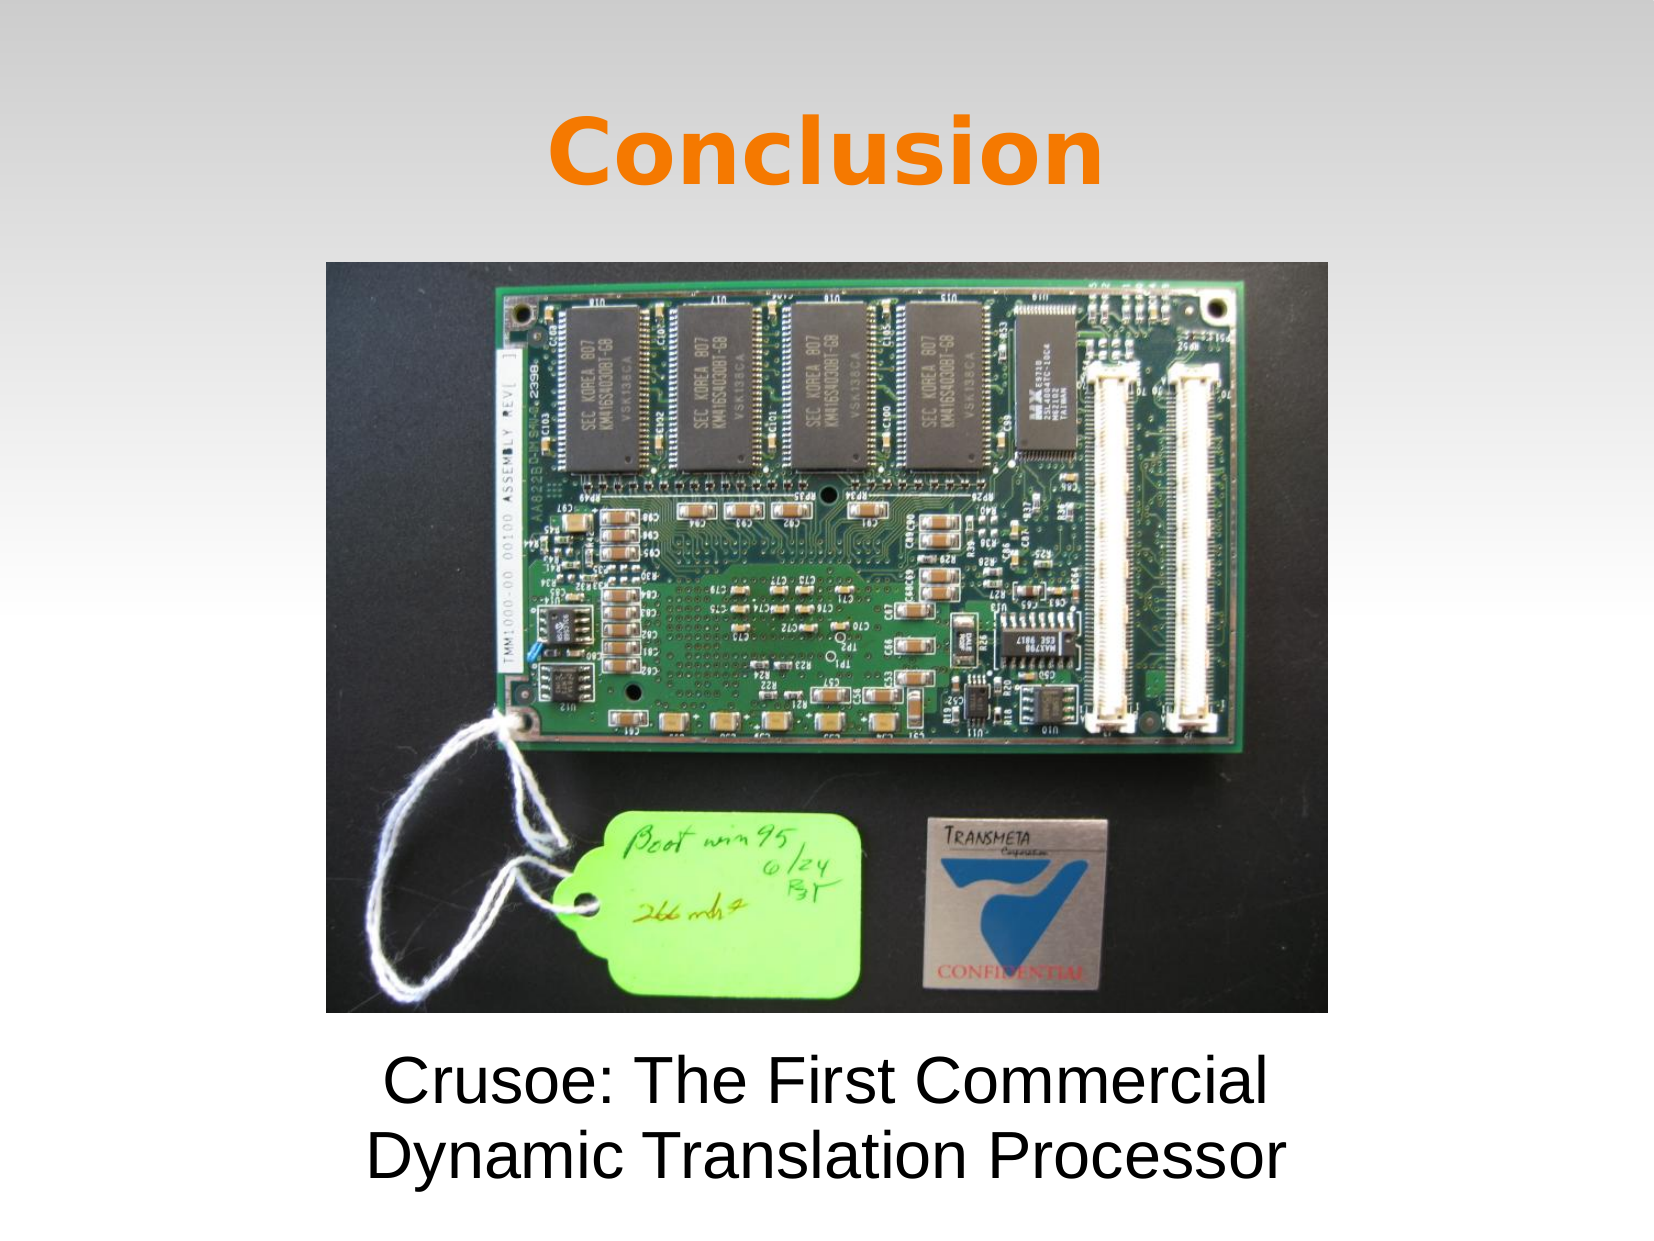

# Conclusion
Crusoe: The First Commercial
Dynamic Translation Processor